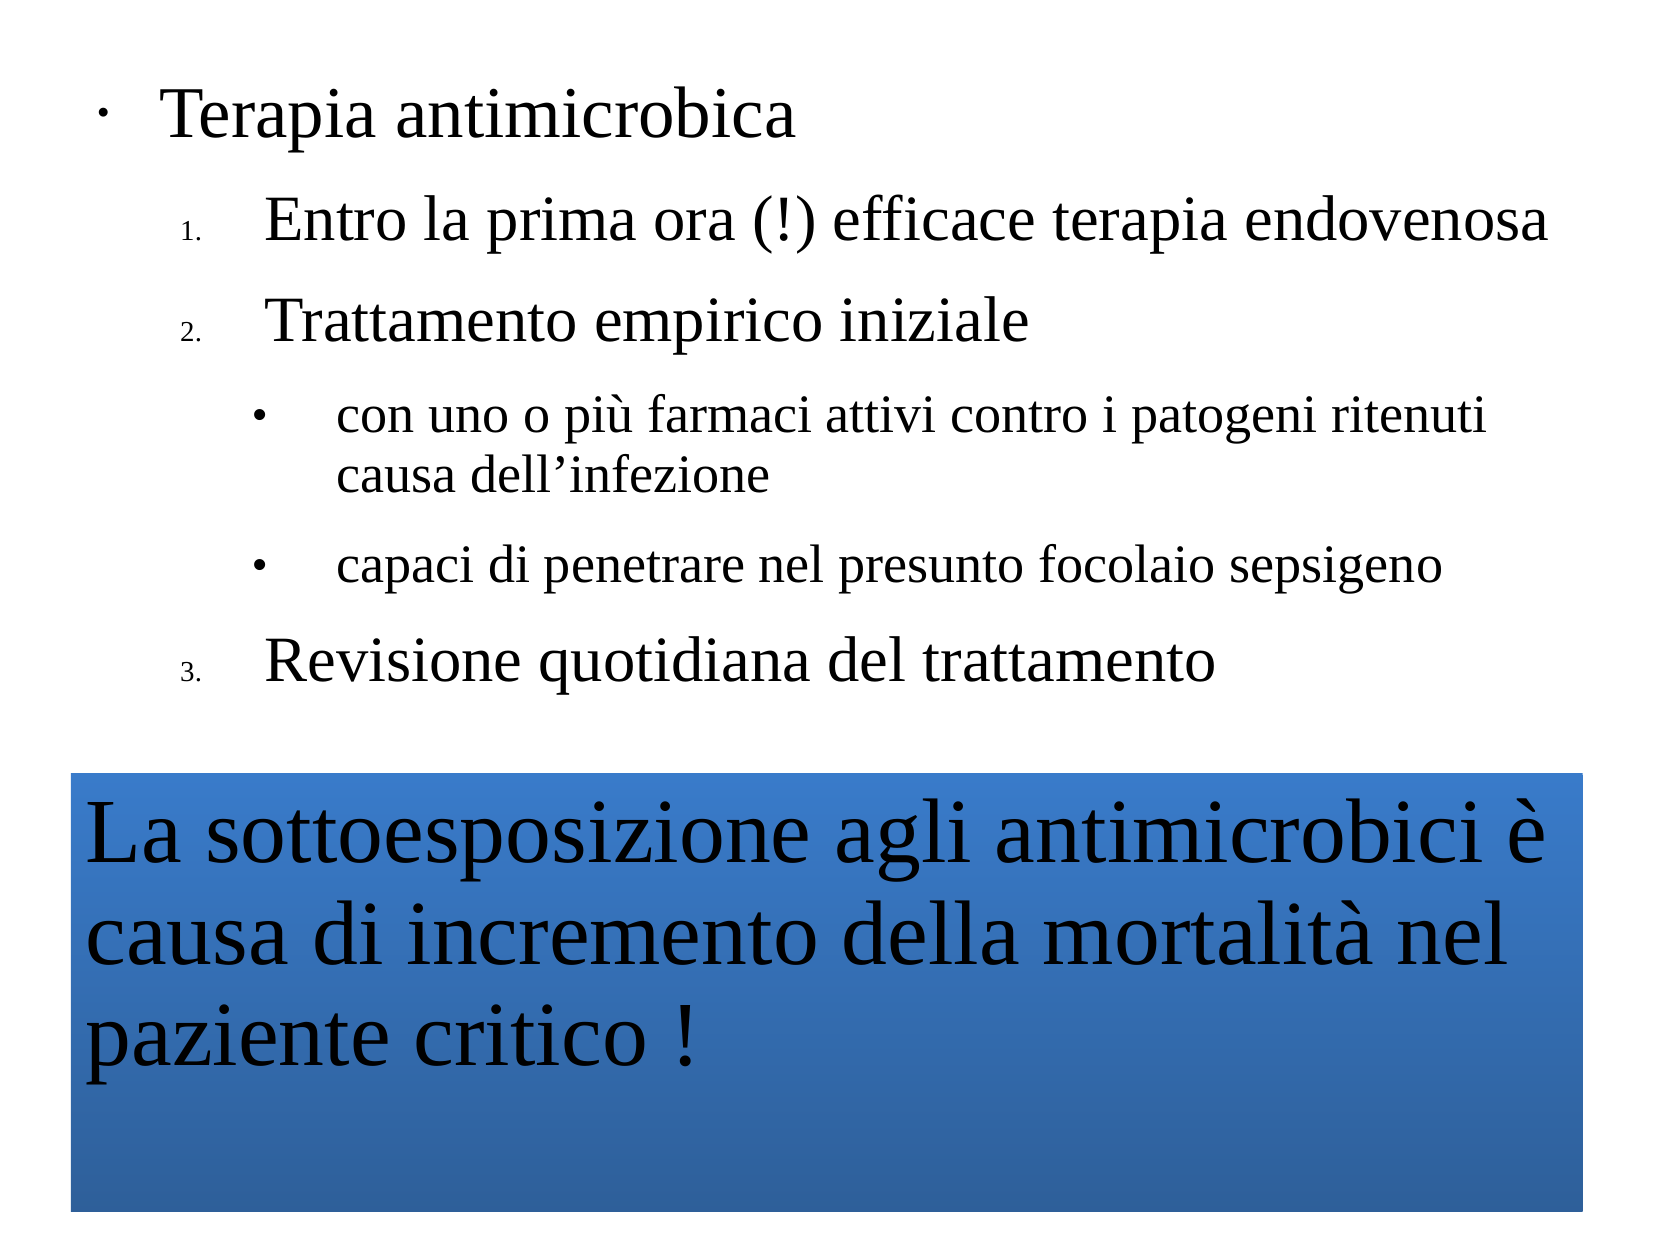

# Terapia antimicrobica
Entro la prima ora (!) efficace terapia endovenosa
Trattamento empirico iniziale
con uno o più farmaci attivi contro i patogeni ritenuti causa dell’infezione
capaci di penetrare nel presunto focolaio sepsigeno
Revisione quotidiana del trattamento
La sottoesposizione agli antimicrobici è causa di incremento della mortalità nel paziente critico !